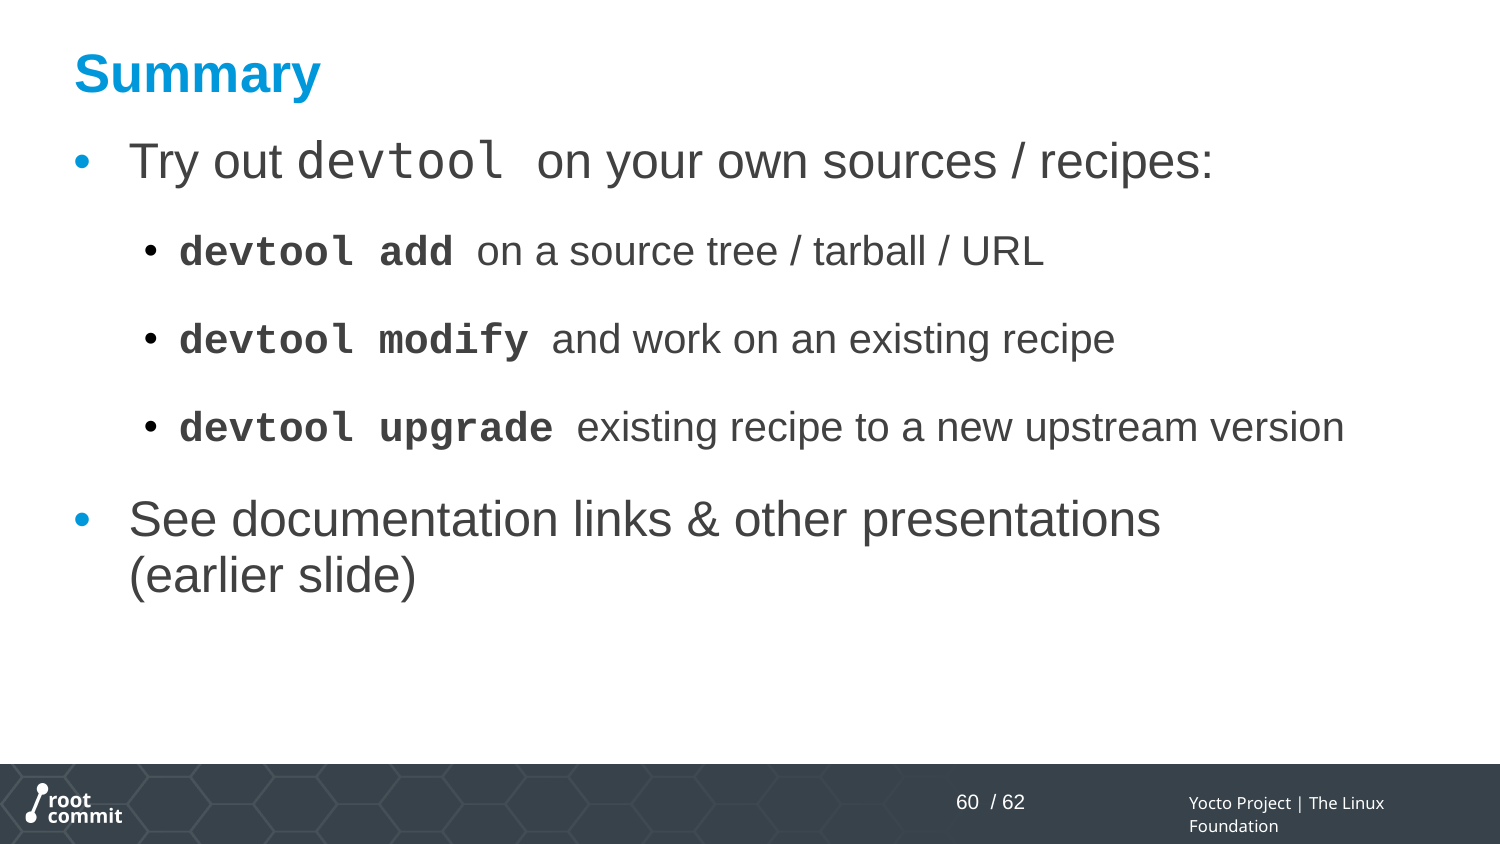

Summary
Try out devtool on your own sources / recipes:
devtool add on a source tree / tarball / URL
devtool modify and work on an existing recipe
devtool upgrade existing recipe to a new upstream version
See documentation links & other presentations
(earlier slide)